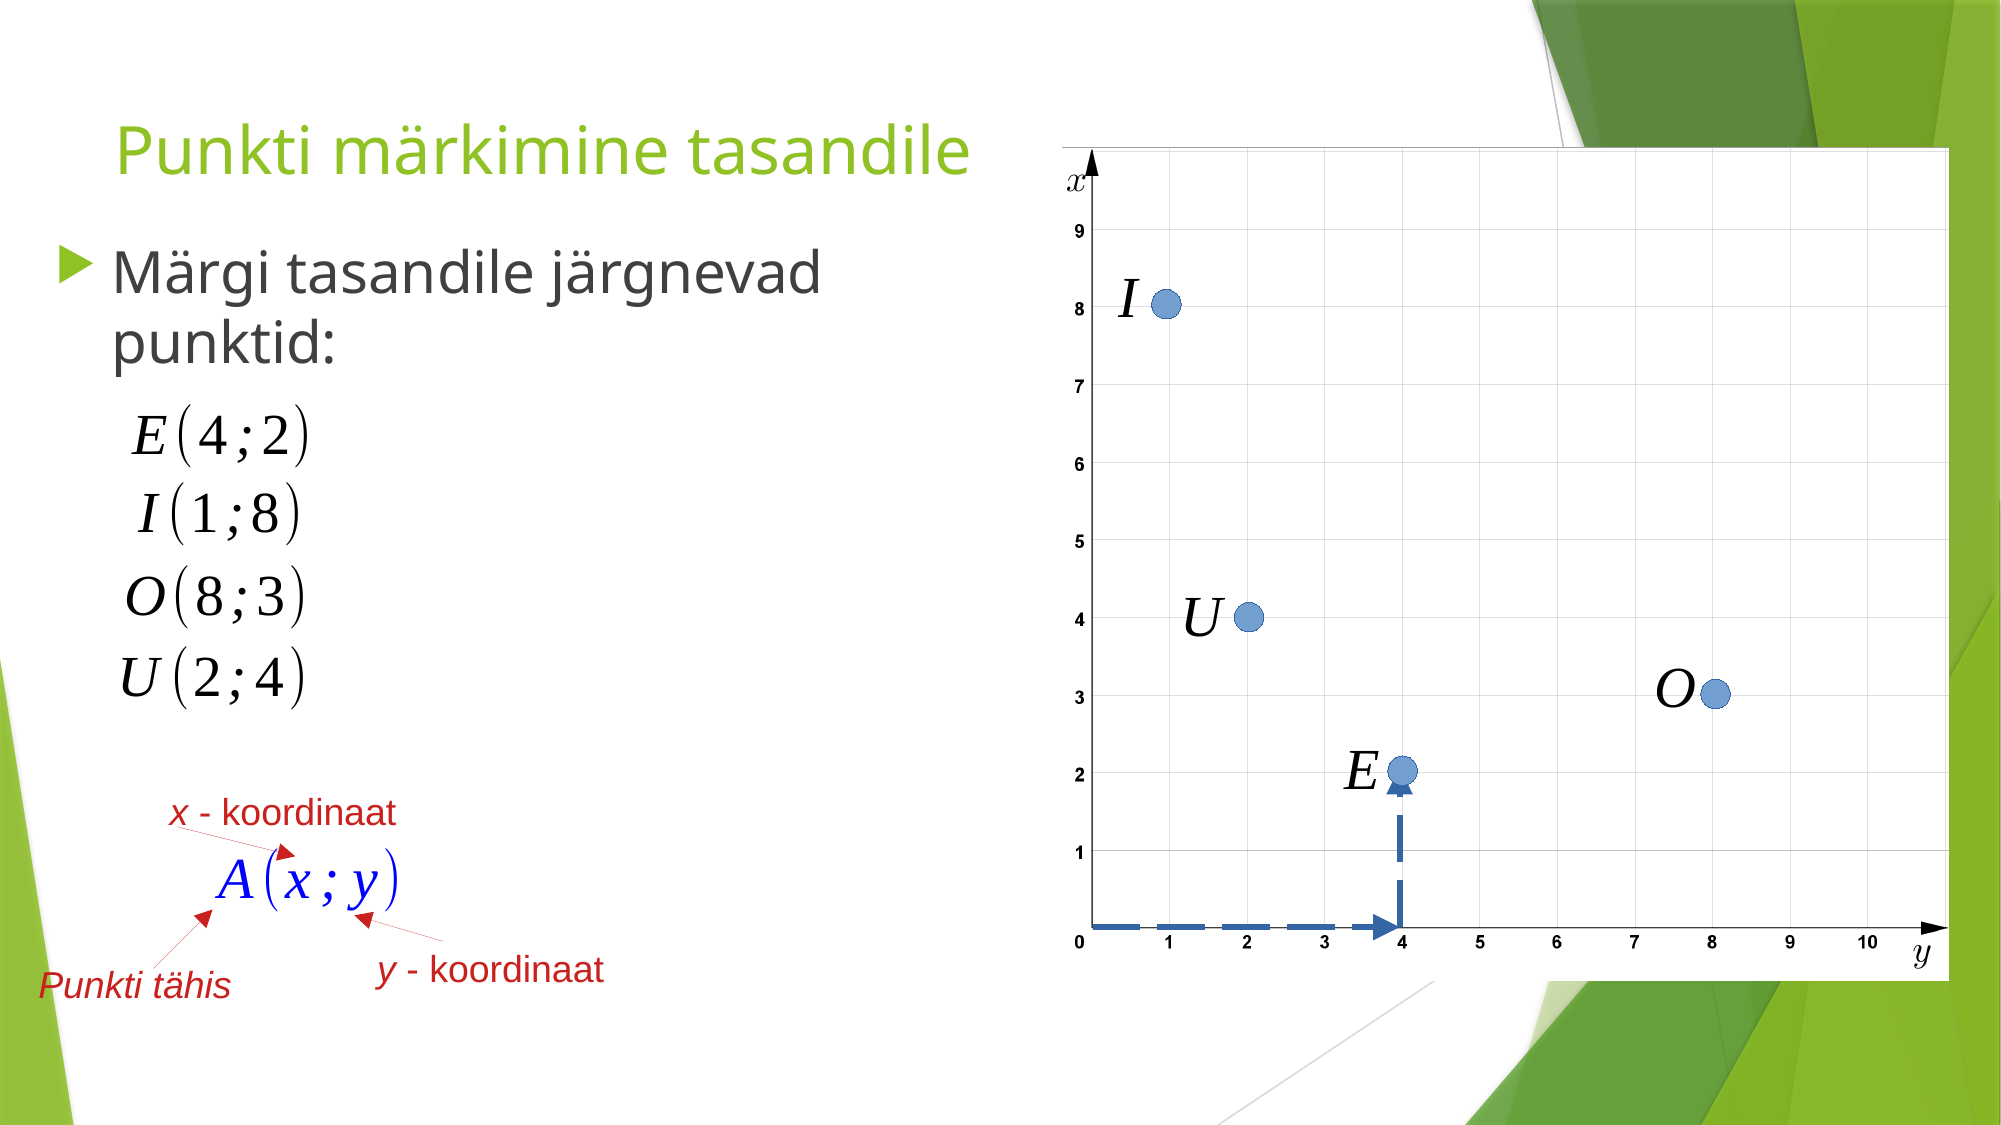

# Punkti märkimine tasandile
Märgi tasandile järgnevad punktid:
x - koordinaat
y - koordinaat
Punkti tähis